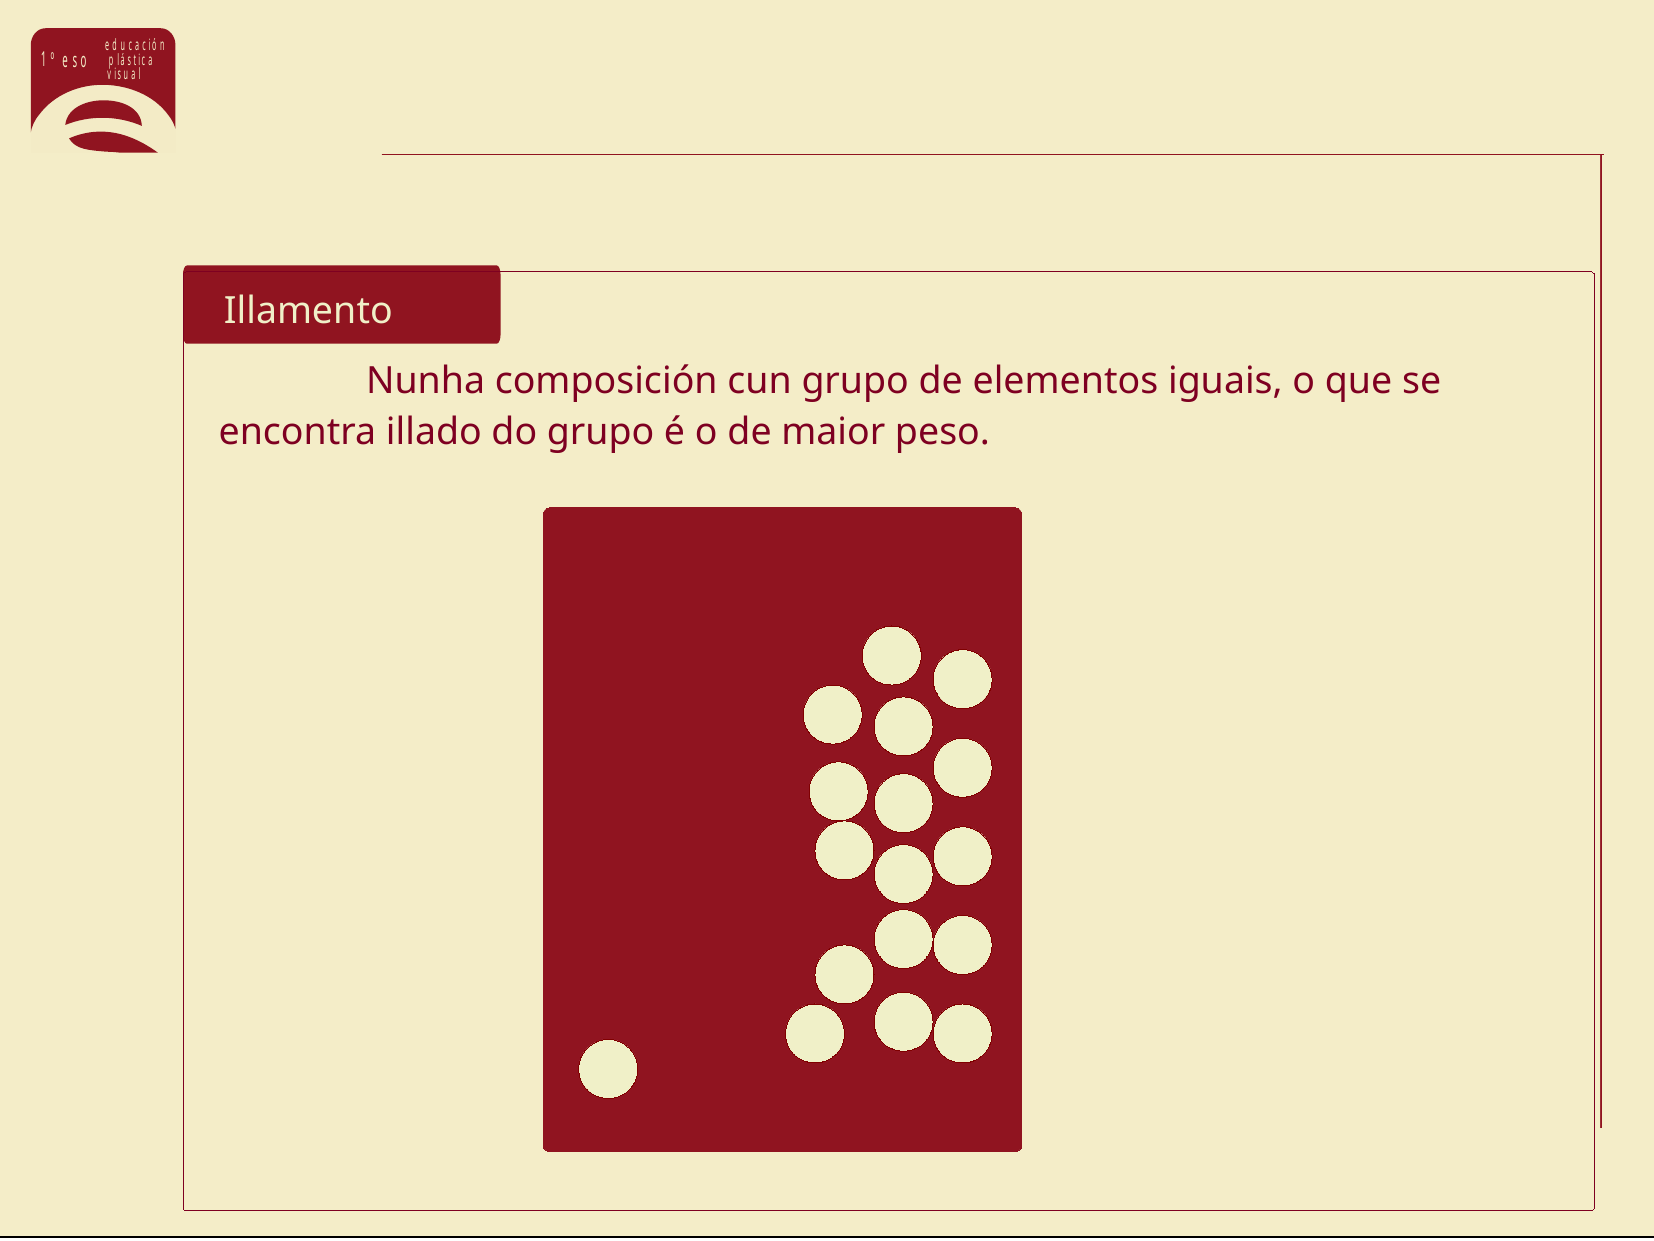

Illamento
#
		Nunha composición cun grupo de elementos iguais, o que se encontra illado do grupo é o de maior peso.